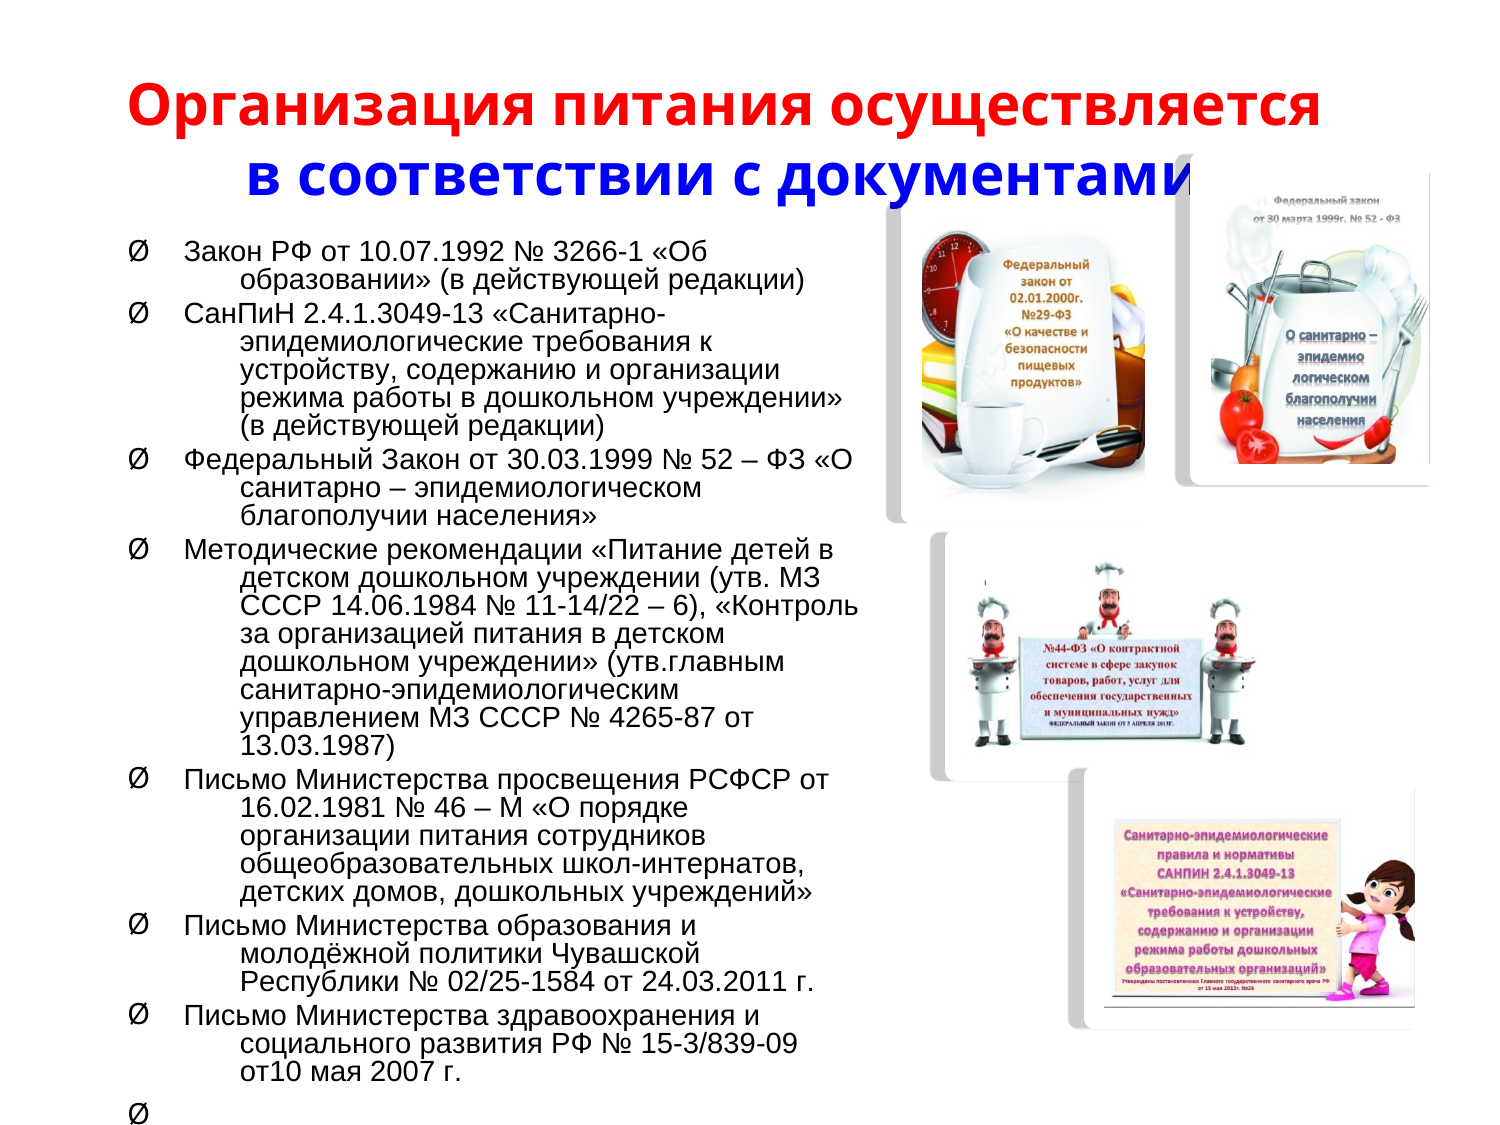

# Организация питания осуществляется в соответствии с документами:
Закон РФ от 10.07.1992 № 3266-1 «Об образовании» (в действующей редакции)
СанПиН 2.4.1.3049-13 «Санитарно-эпидемиологические требования к устройству, содержанию и организации режима работы в дошкольном учреждении» (в действующей редакции)
Федеральный Закон от 30.03.1999 № 52 – ФЗ «О санитарно – эпидемиологическом благополучии населения»
Методические рекомендации «Питание детей в детском дошкольном учреждении (утв. МЗ СССР 14.06.1984 № 11-14/22 – 6), «Контроль за организацией питания в детском дошкольном учреждении» (утв.главным санитарно-эпидемиологическим управлением МЗ СССР № 4265-87 от 13.03.1987)
Письмо Министерства просвещения РСФСР от 16.02.1981 № 46 – М «О порядке организации питания сотрудников общеобразовательных школ-интернатов, детских домов, дошкольных учреждений»
Письмо Министерства образования и молодёжной политики Чувашской Республики № 02/25-1584 от 24.03.2011 г.
Письмо Министерства здравоохранения и социального развития РФ № 15-3/839-09 от10 мая 2007 г.